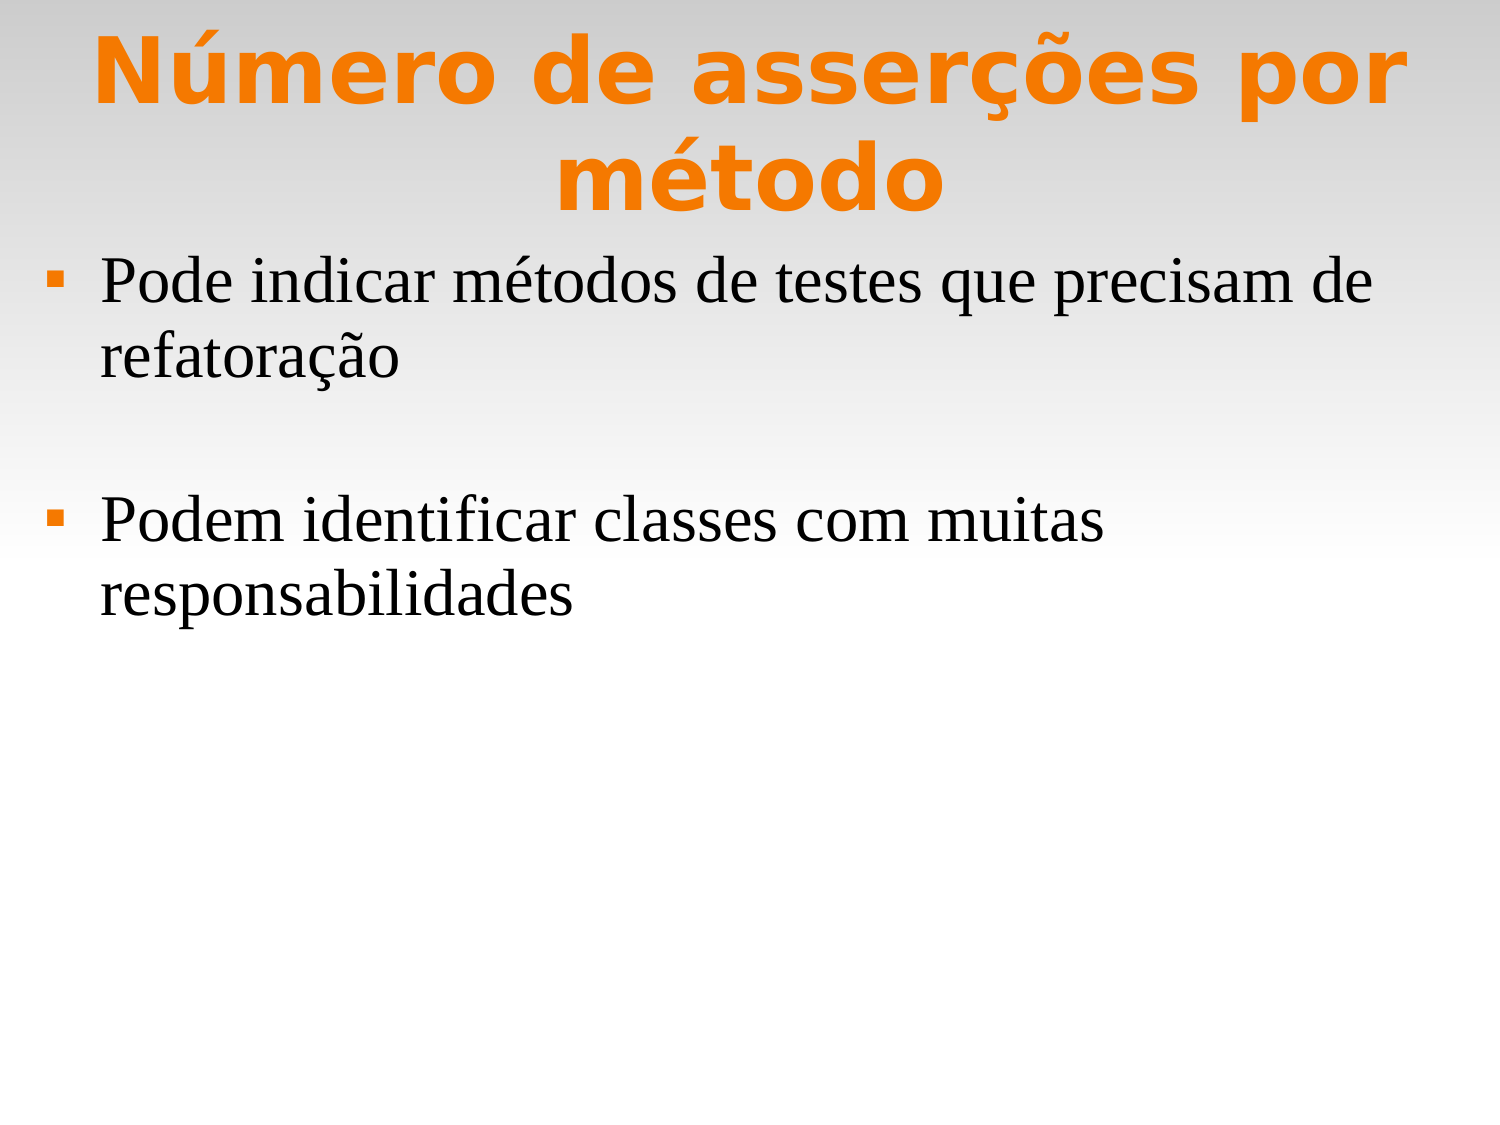

# Número de asserções por método
Pode indicar métodos de testes que precisam de refatoração
Podem identificar classes com muitas responsabilidades